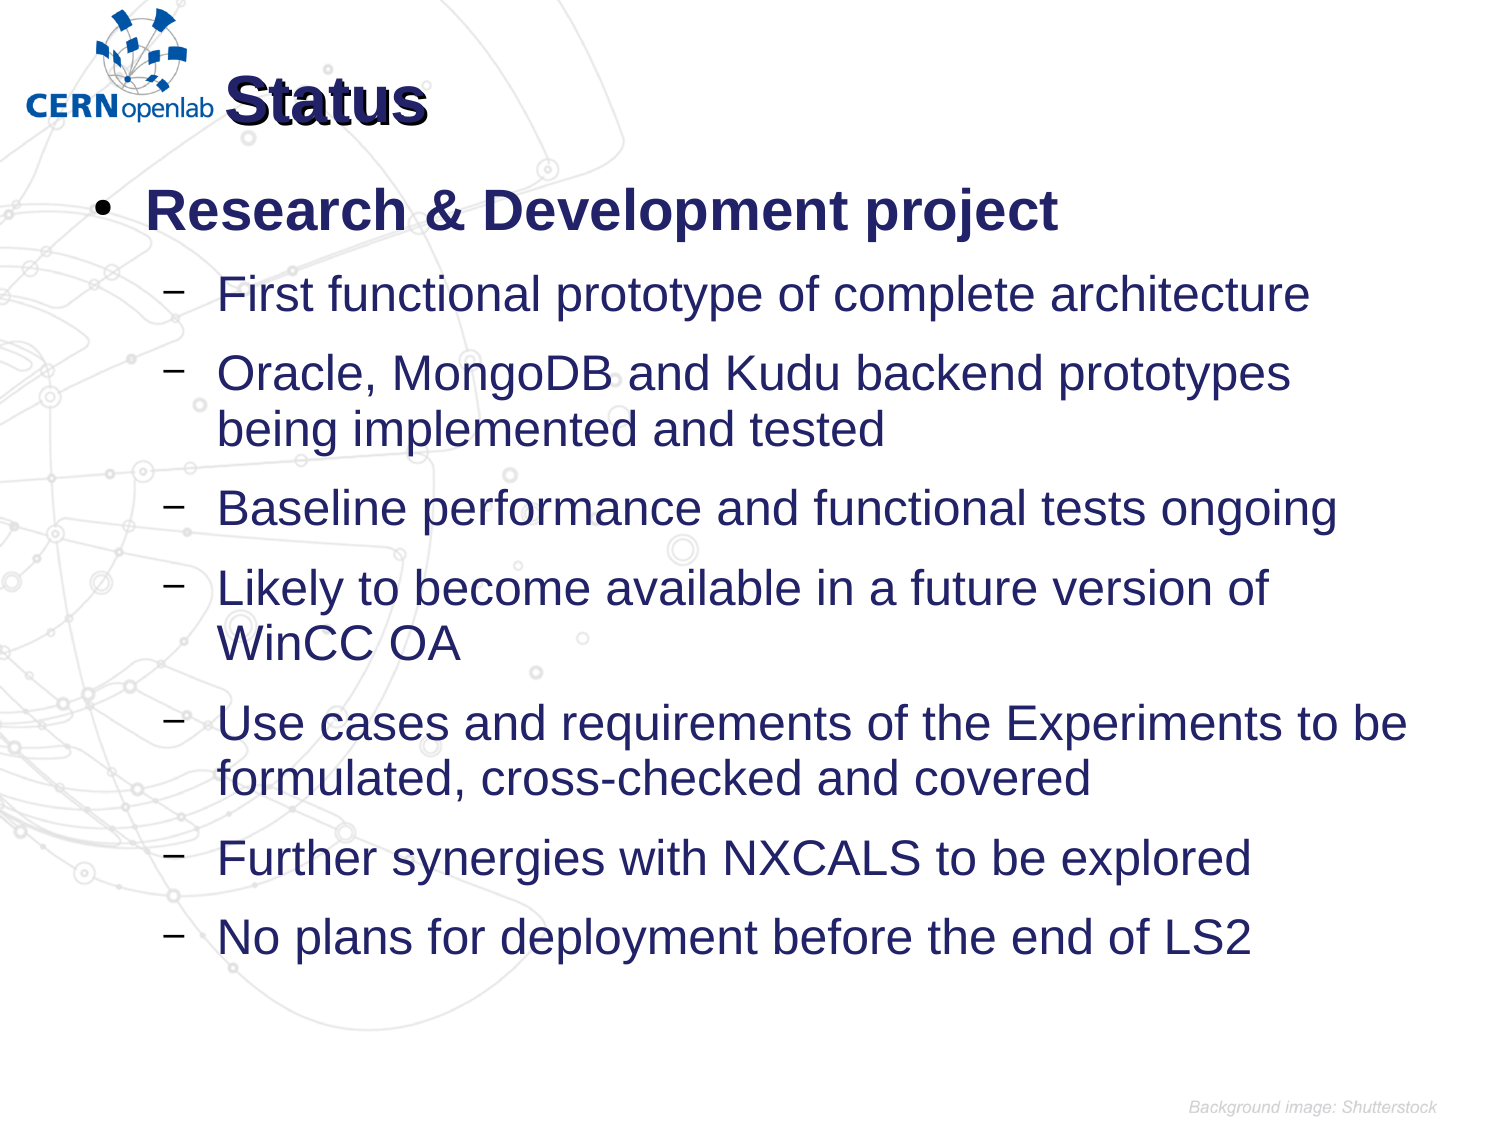

# Status
Research & Development project
First functional prototype of complete architecture
Oracle, MongoDB and Kudu backend prototypes being implemented and tested
Baseline performance and functional tests ongoing
Likely to become available in a future version of WinCC OA
Use cases and requirements of the Experiments to be formulated, cross-checked and covered
Further synergies with NXCALS to be explored
No plans for deployment before the end of LS2